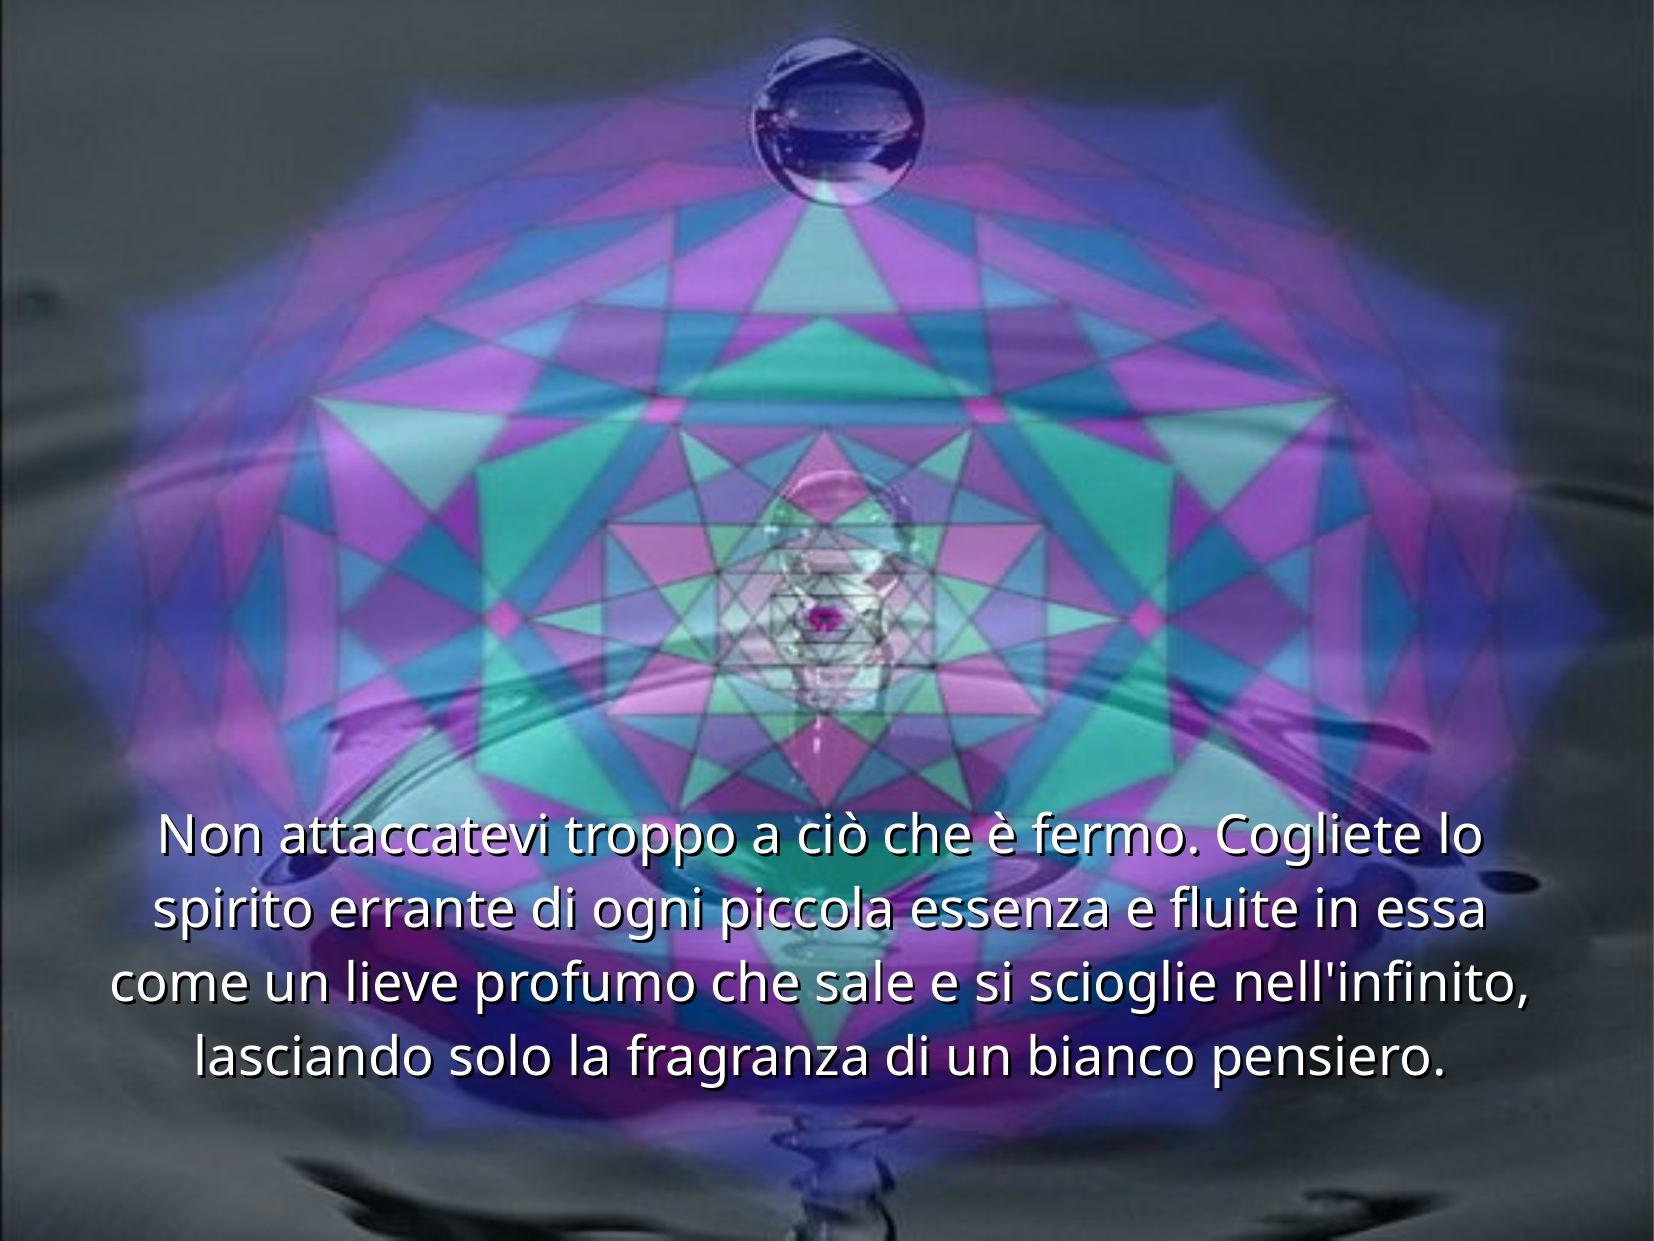

# Non attaccatevi troppo a ciò che è fermo. Cogliete lo spirito errante di ogni piccola essenza e fluite in essa come un lieve profumo che sale e si scioglie nell'infinito, lasciando solo la fragranza di un bianco pensiero.